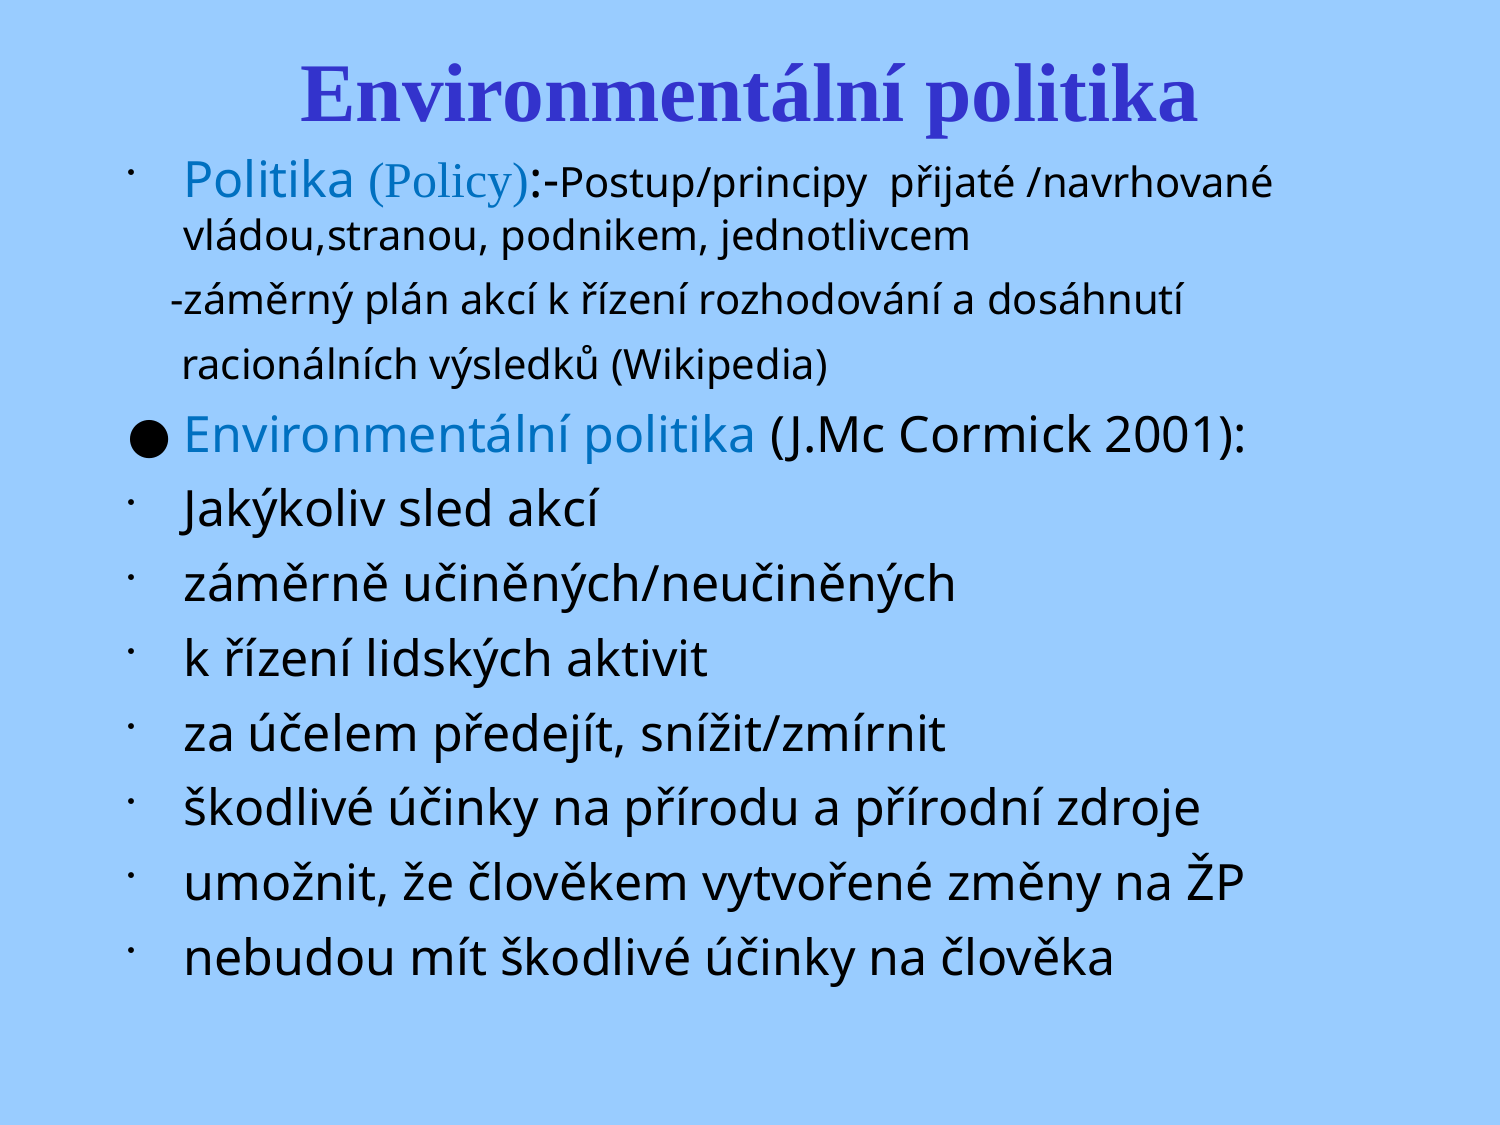

# Environmentální politika
Politika (Policy):-Postup/principy přijaté /navrhované vládou,stranou, podnikem, jednotlivcem
 -záměrný plán akcí k řízení rozhodování a dosáhnutí
 racionálních výsledků (Wikipedia)
● Environmentální politika (J.Mc Cormick 2001):
Jakýkoliv sled akcí
záměrně učiněných/neučiněných
k řízení lidských aktivit
za účelem předejít, snížit/zmírnit
škodlivé účinky na přírodu a přírodní zdroje
umožnit, že člověkem vytvořené změny na ŽP
nebudou mít škodlivé účinky na člověka